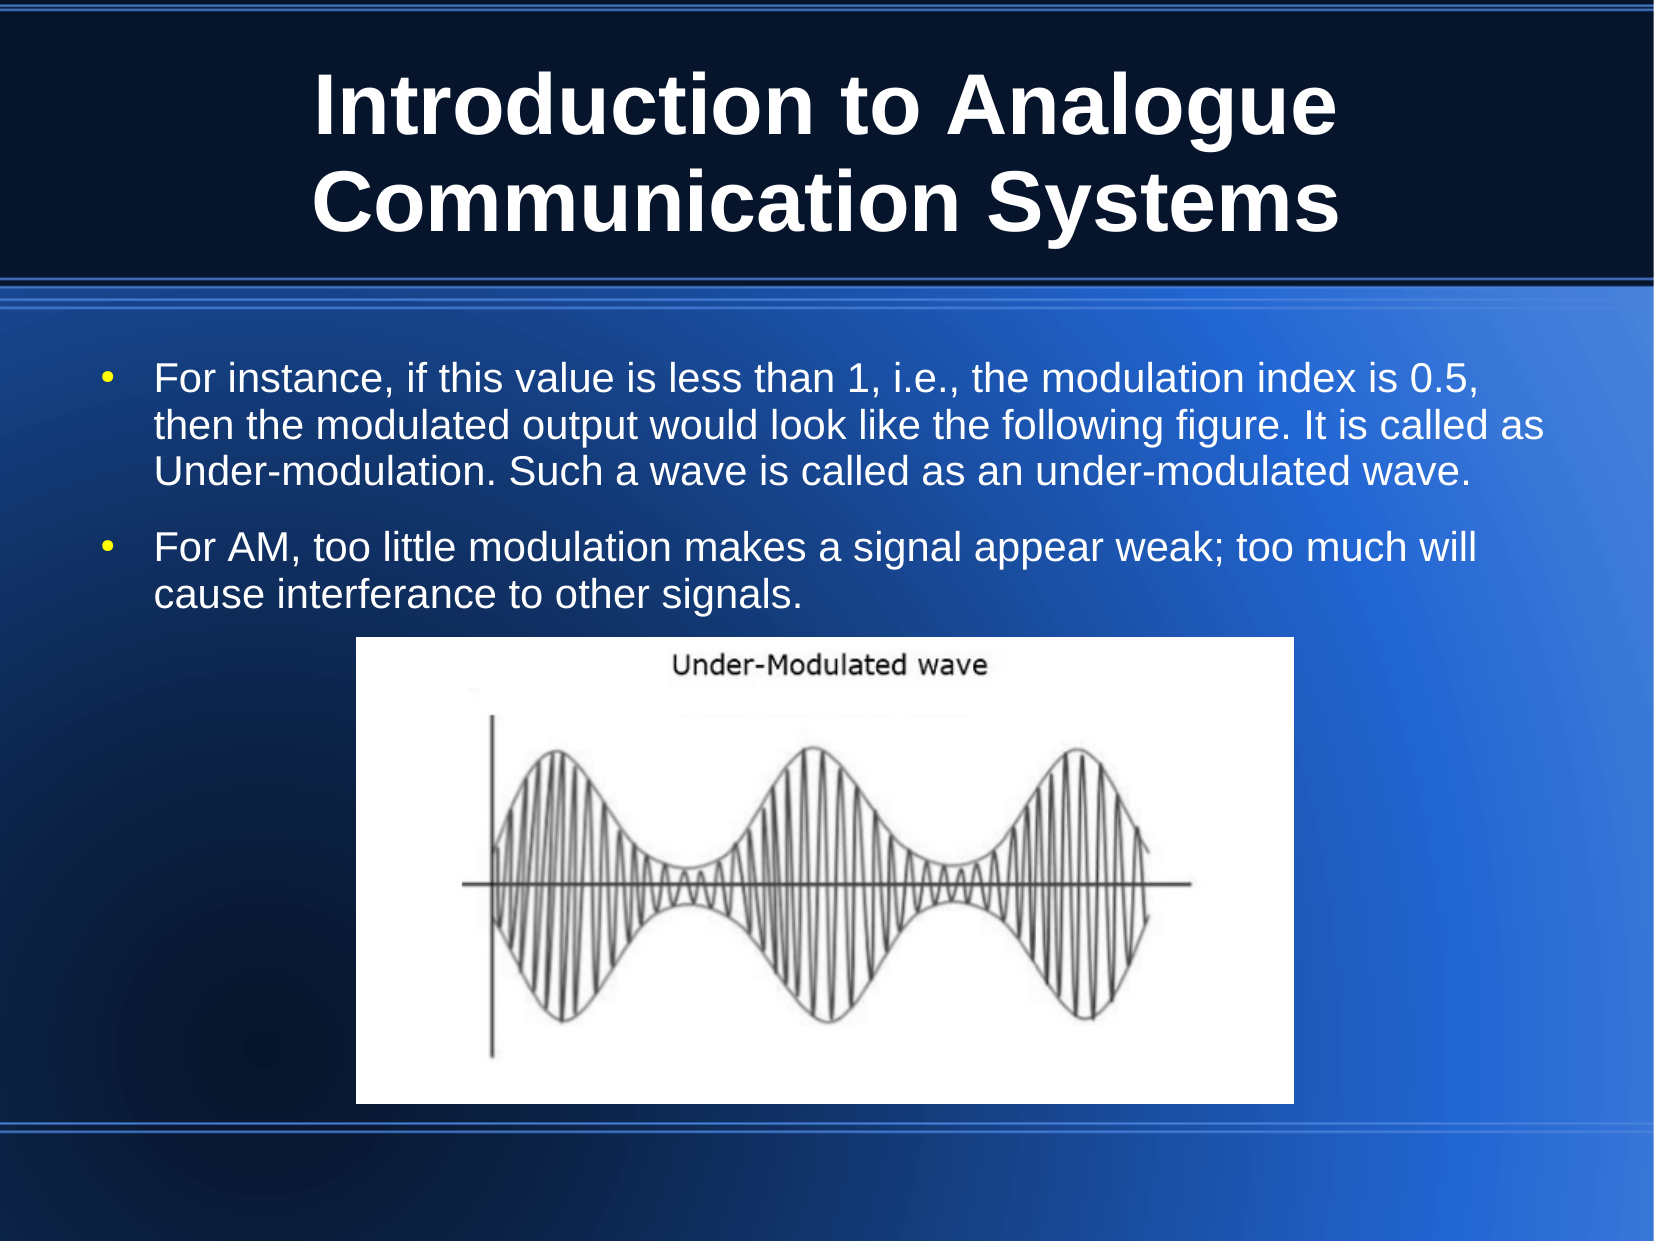

# Introduction to Analogue Communication Systems
For instance, if this value is less than 1, i.e., the modulation index is 0.5, then the modulated output would look like the following figure. It is called as Under-modulation. Such a wave is called as an under-modulated wave.
For AM, too little modulation makes a signal appear weak; too much will cause interferance to other signals.